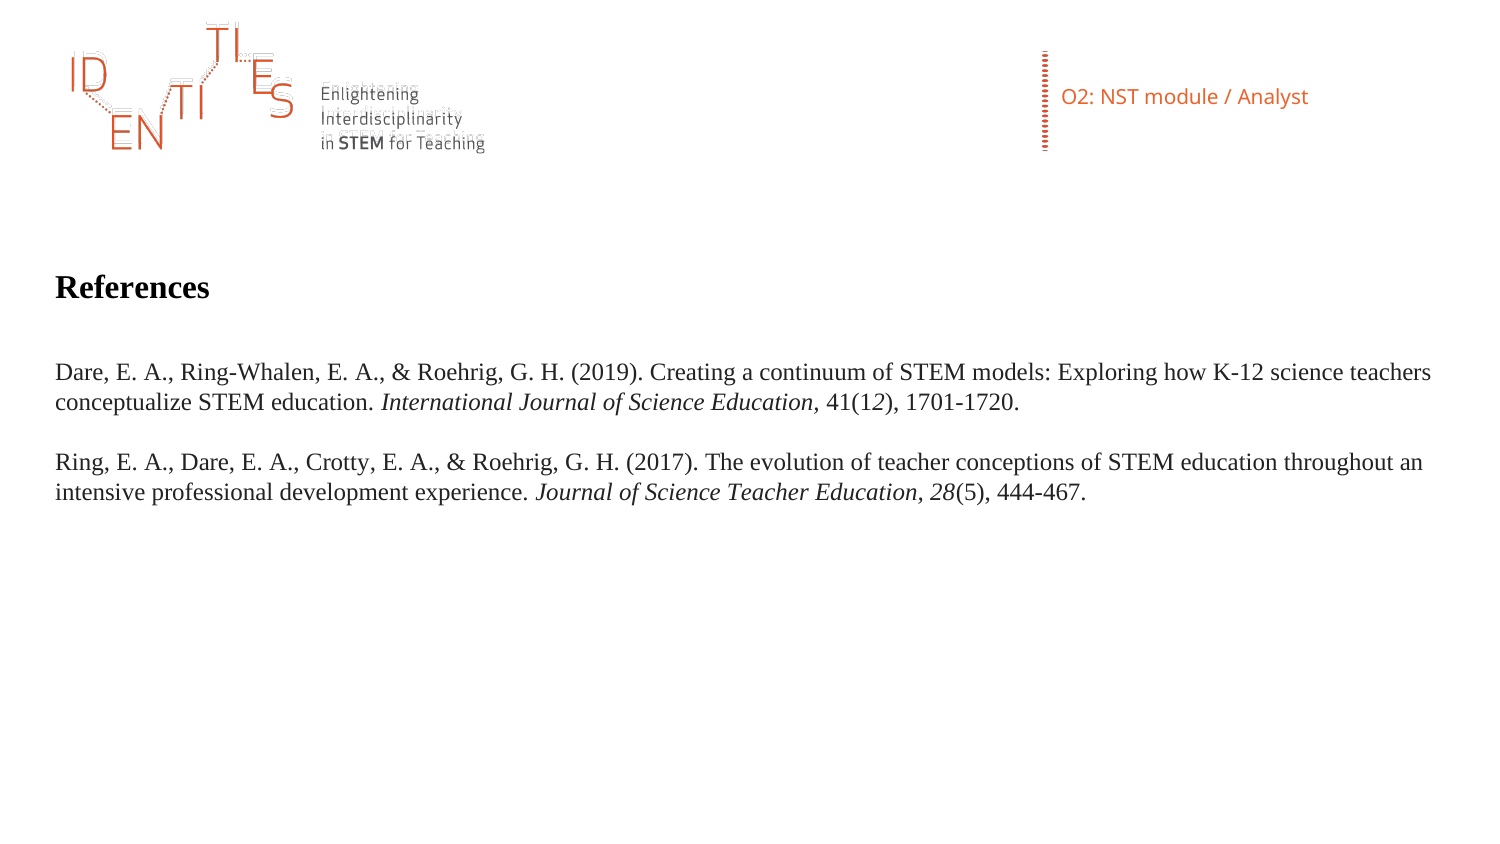

O2: NST module / Analyst
References
Dare, E. A., Ring-Whalen, E. A., & Roehrig, G. H. (2019). Creating a continuum of STEM models: Exploring how K-12 science teachers conceptualize STEM education. International Journal of Science Education, 41(12), 1701-1720.
Ring, E. A., Dare, E. A., Crotty, E. A., & Roehrig, G. H. (2017). The evolution of teacher conceptions of STEM education throughout an intensive professional development experience. Journal of Science Teacher Education, 28(5), 444-467.